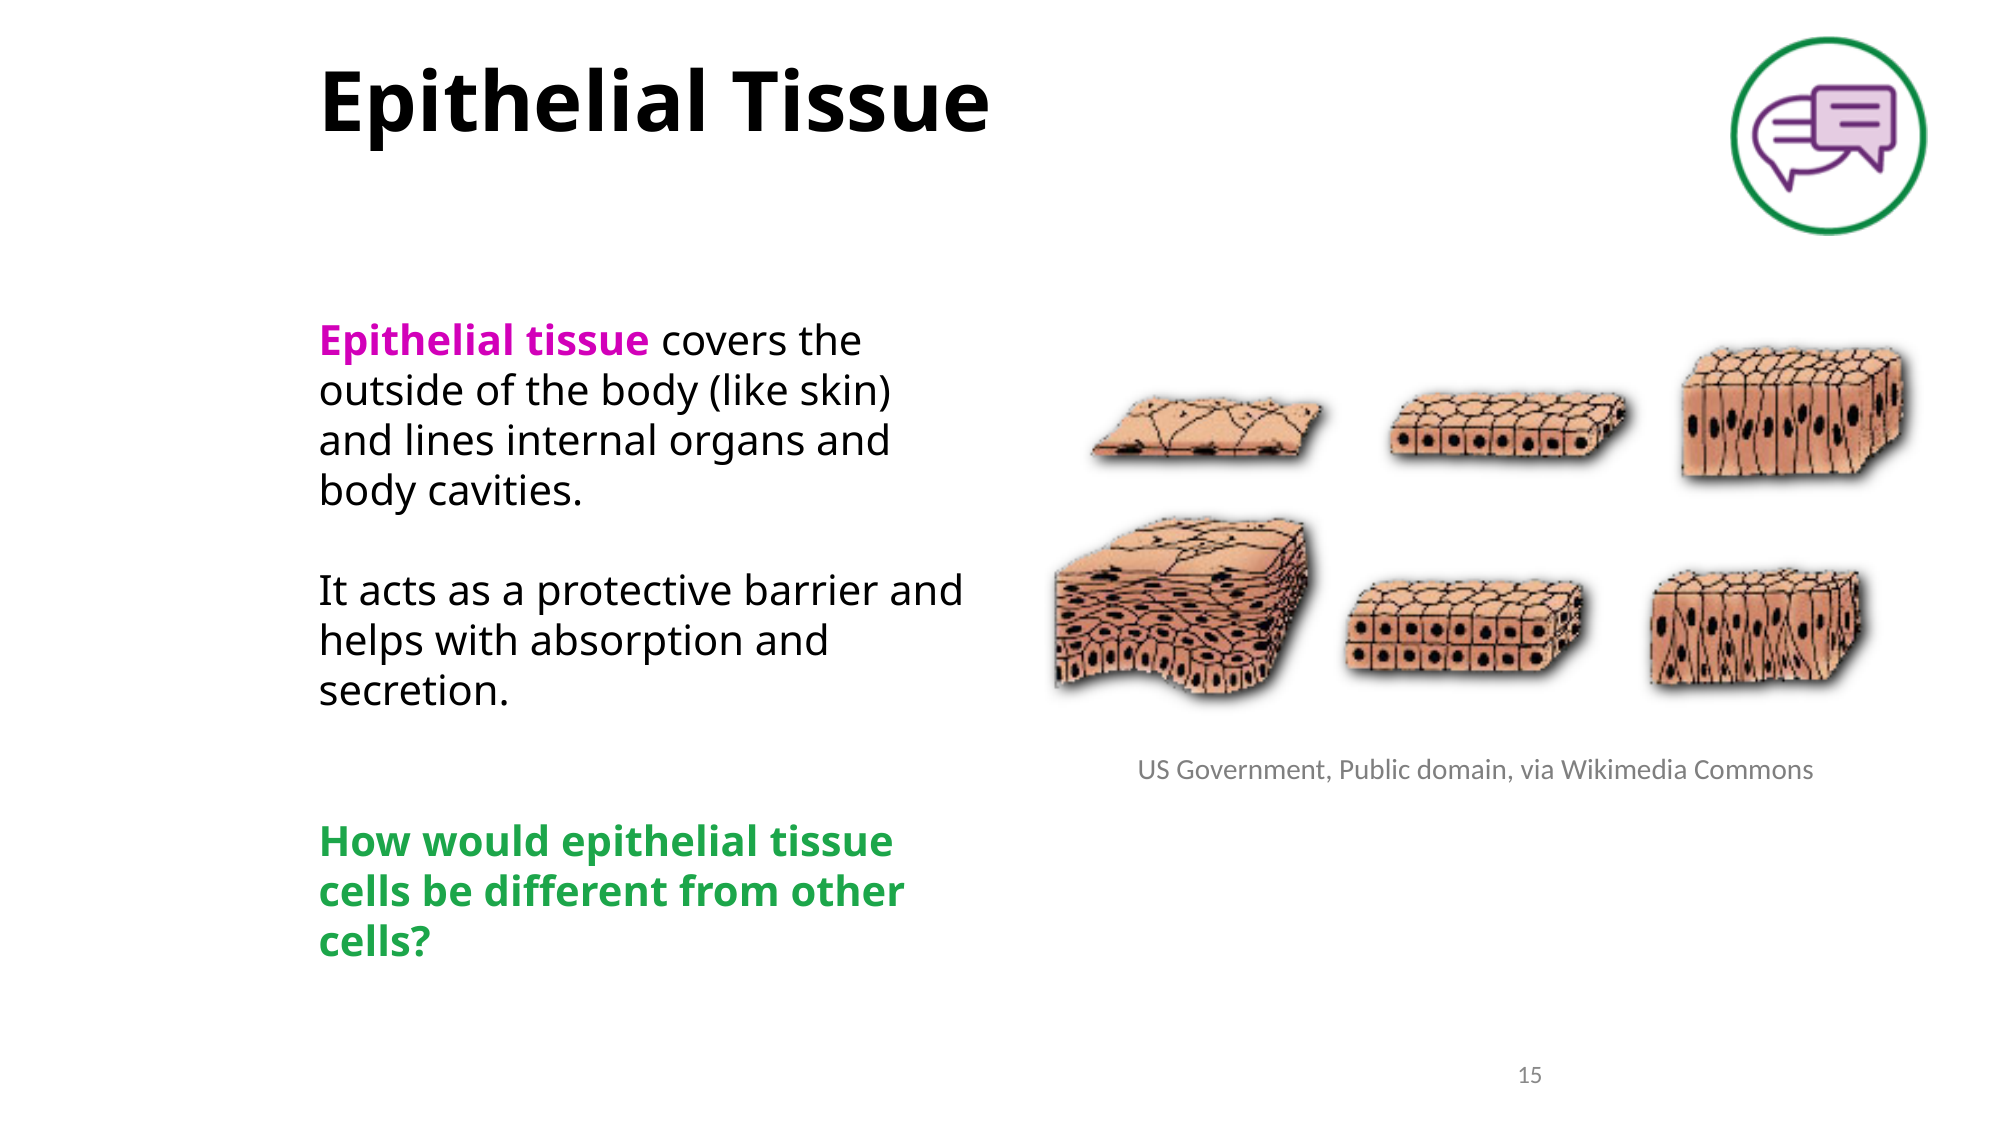

Epithelial Tissue
Epithelial tissue covers the outside of the body (like skin) and lines internal organs and body cavities.
It acts as a protective barrier and helps with absorption and secretion.
How would epithelial tissue cells be different from other cells?
US Government, Public domain, via Wikimedia Commons